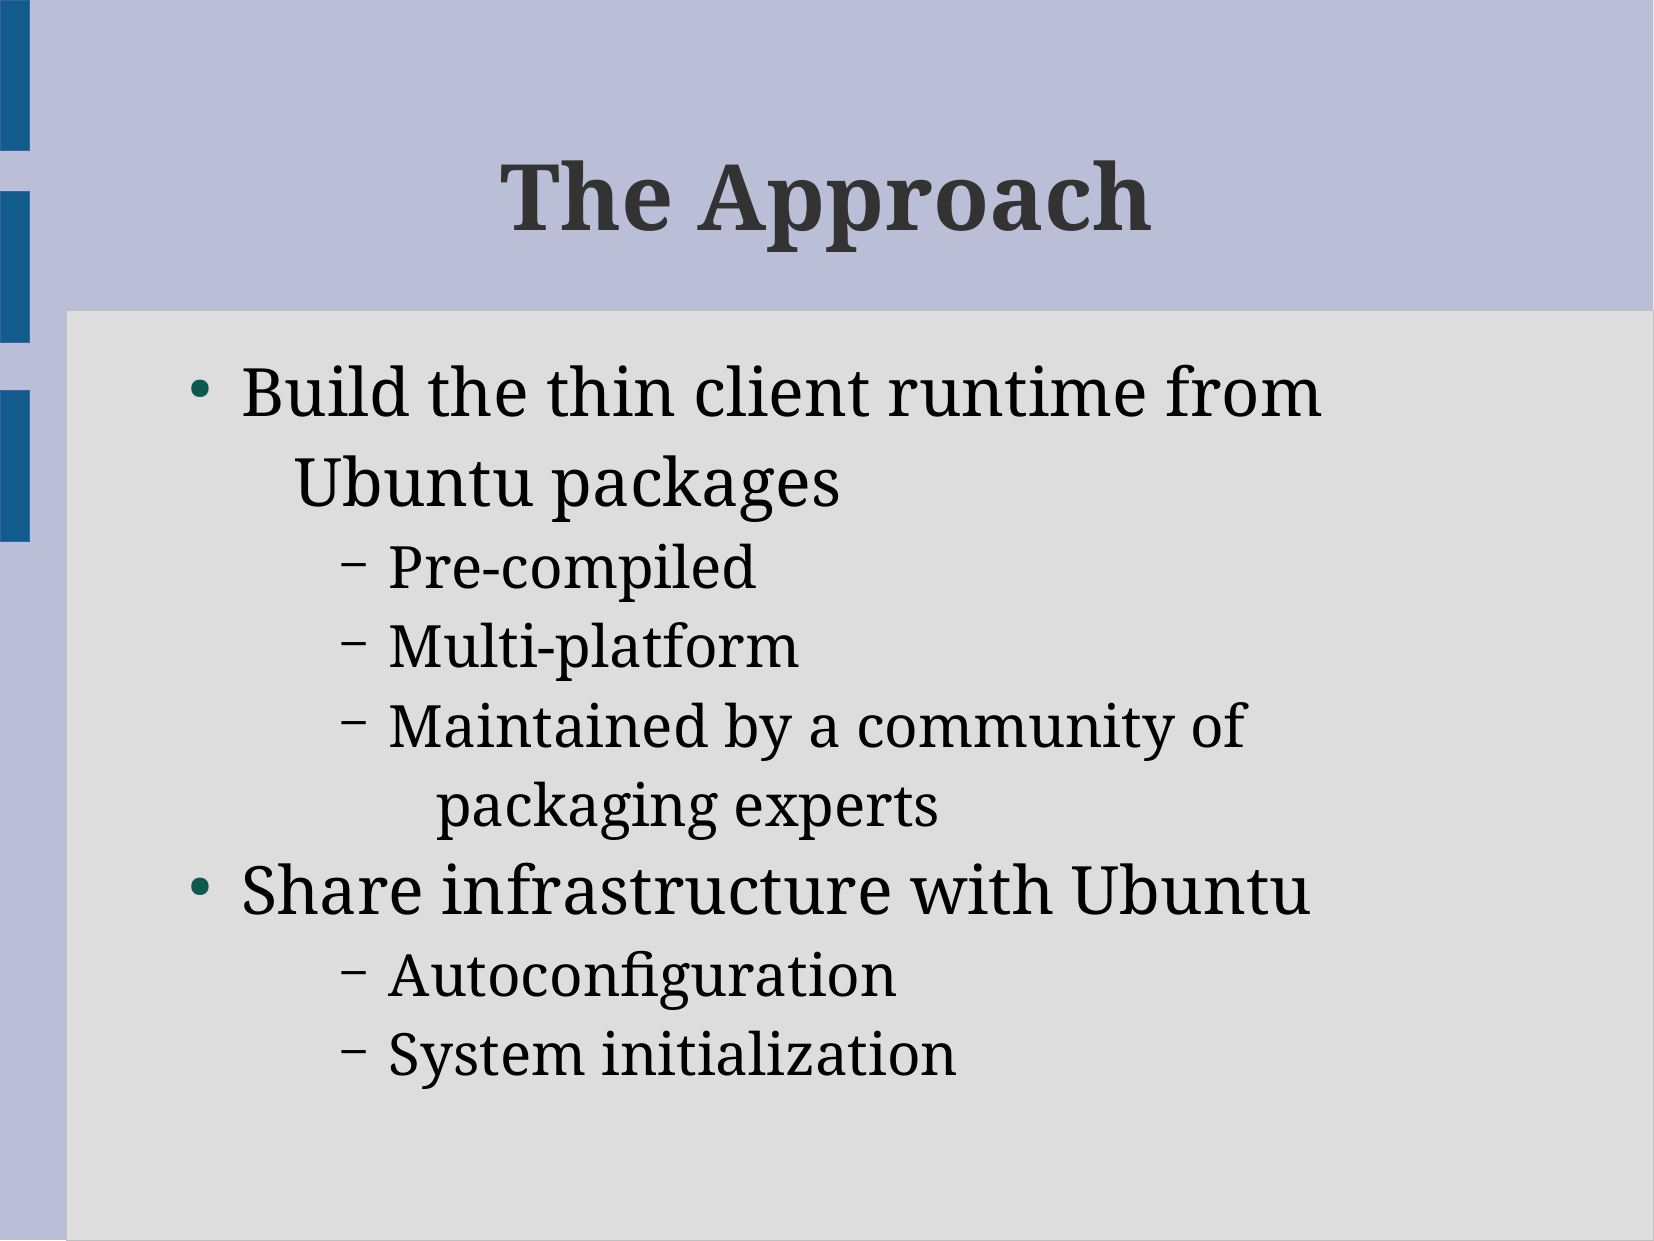

# The Approach
Build the thin client runtime from Ubuntu packages
Pre-compiled
Multi-platform
Maintained by a community of packaging experts
Share infrastructure with Ubuntu
Autoconfiguration
System initialization